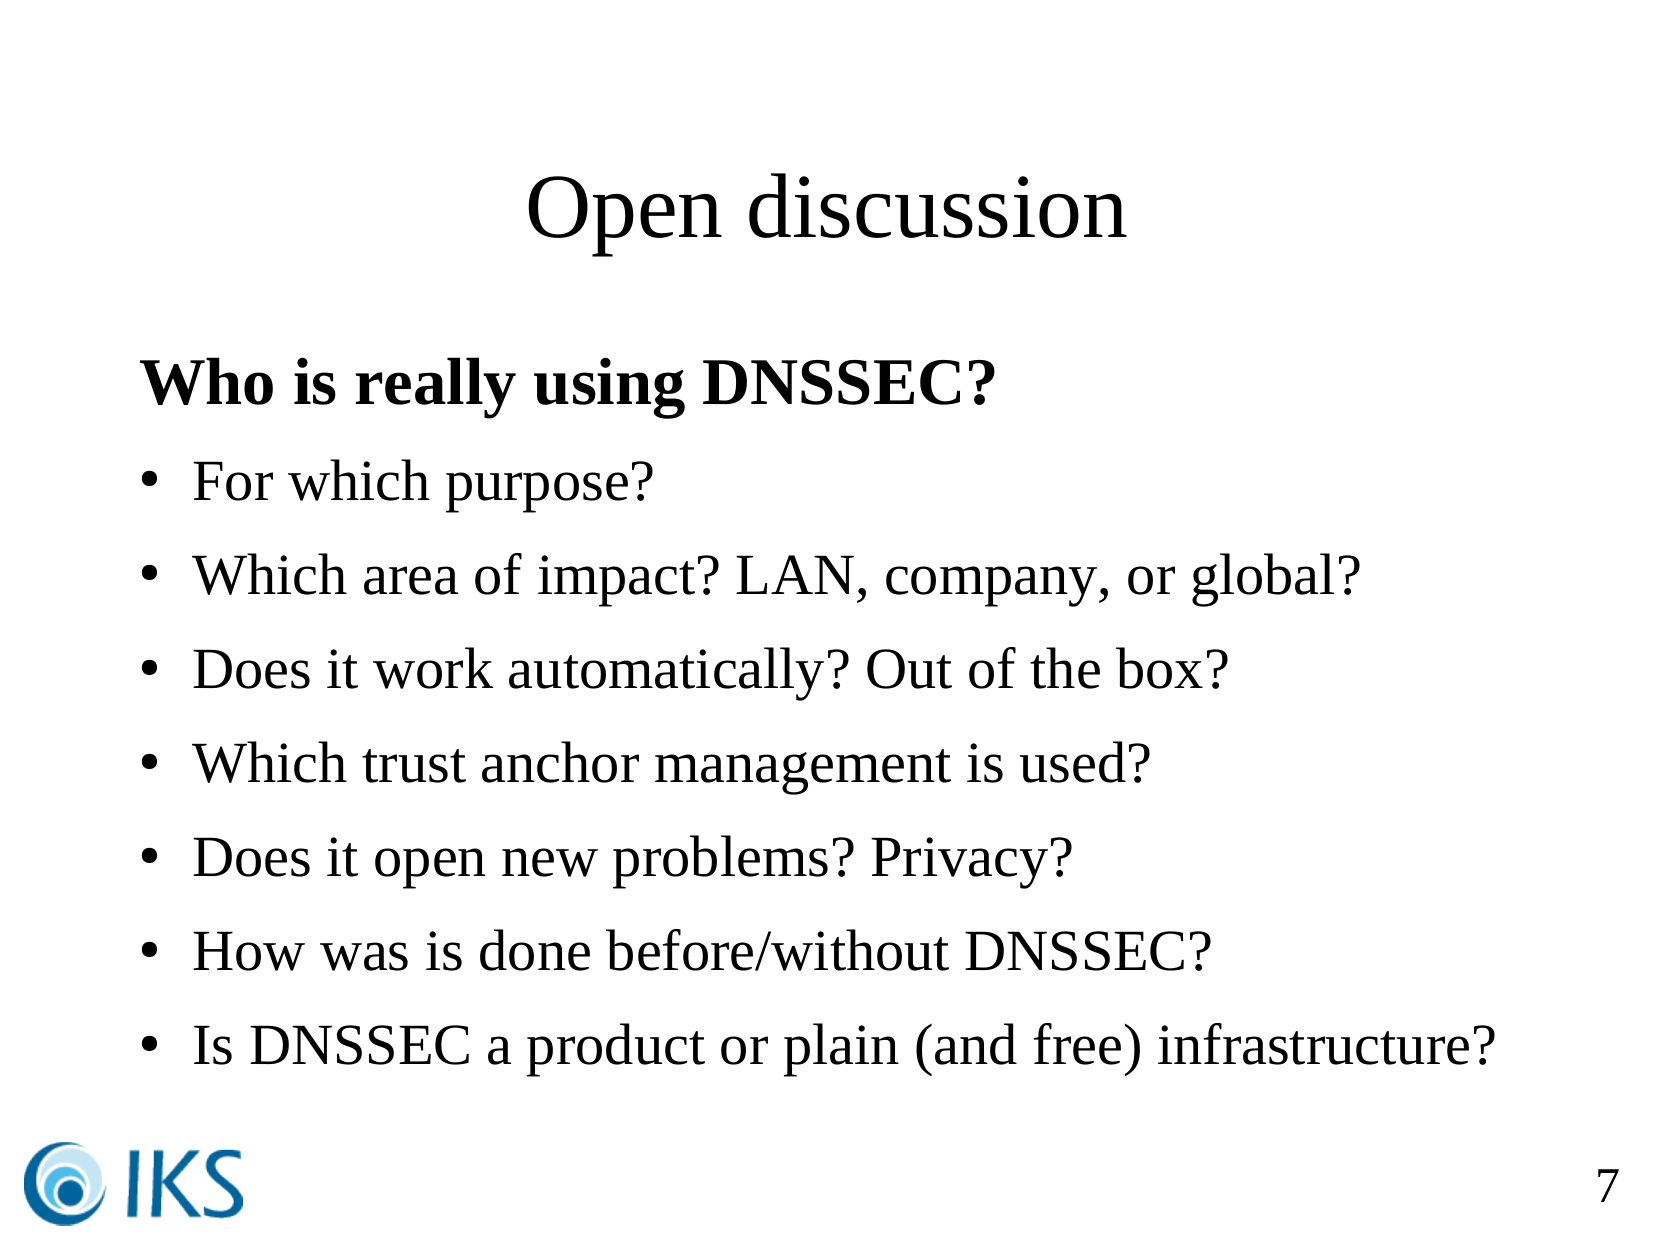

# Open discussion
Who is really using DNSSEC?
For which purpose?
Which area of impact? LAN, company, or global?
Does it work automatically? Out of the box?
Which trust anchor management is used?
Does it open new problems? Privacy?
How was is done before/without DNSSEC?
Is DNSSEC a product or plain (and free) infrastructure?